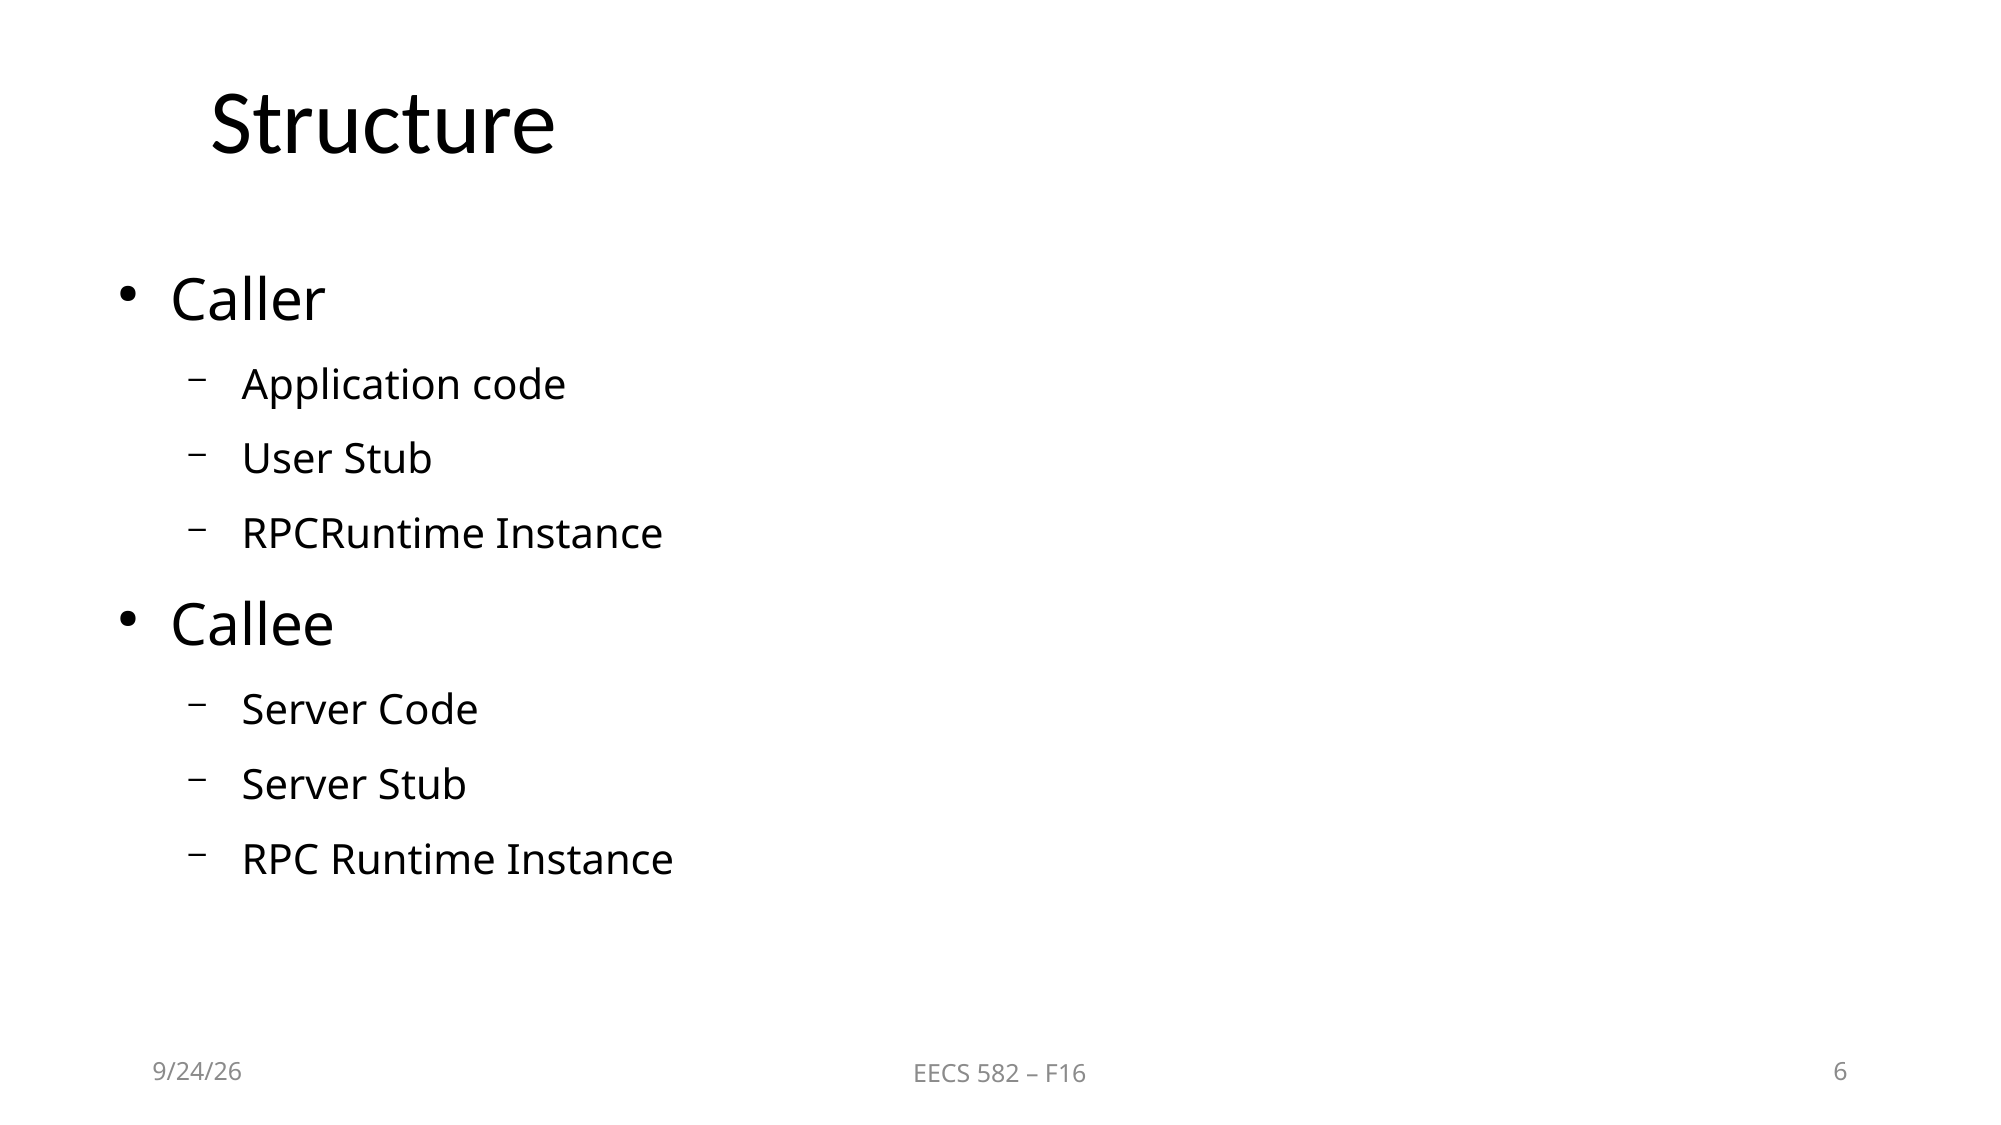

# Structure
Caller
Application code
User Stub
RPCRuntime Instance
Callee
Server Code
Server Stub
RPC Runtime Instance
6